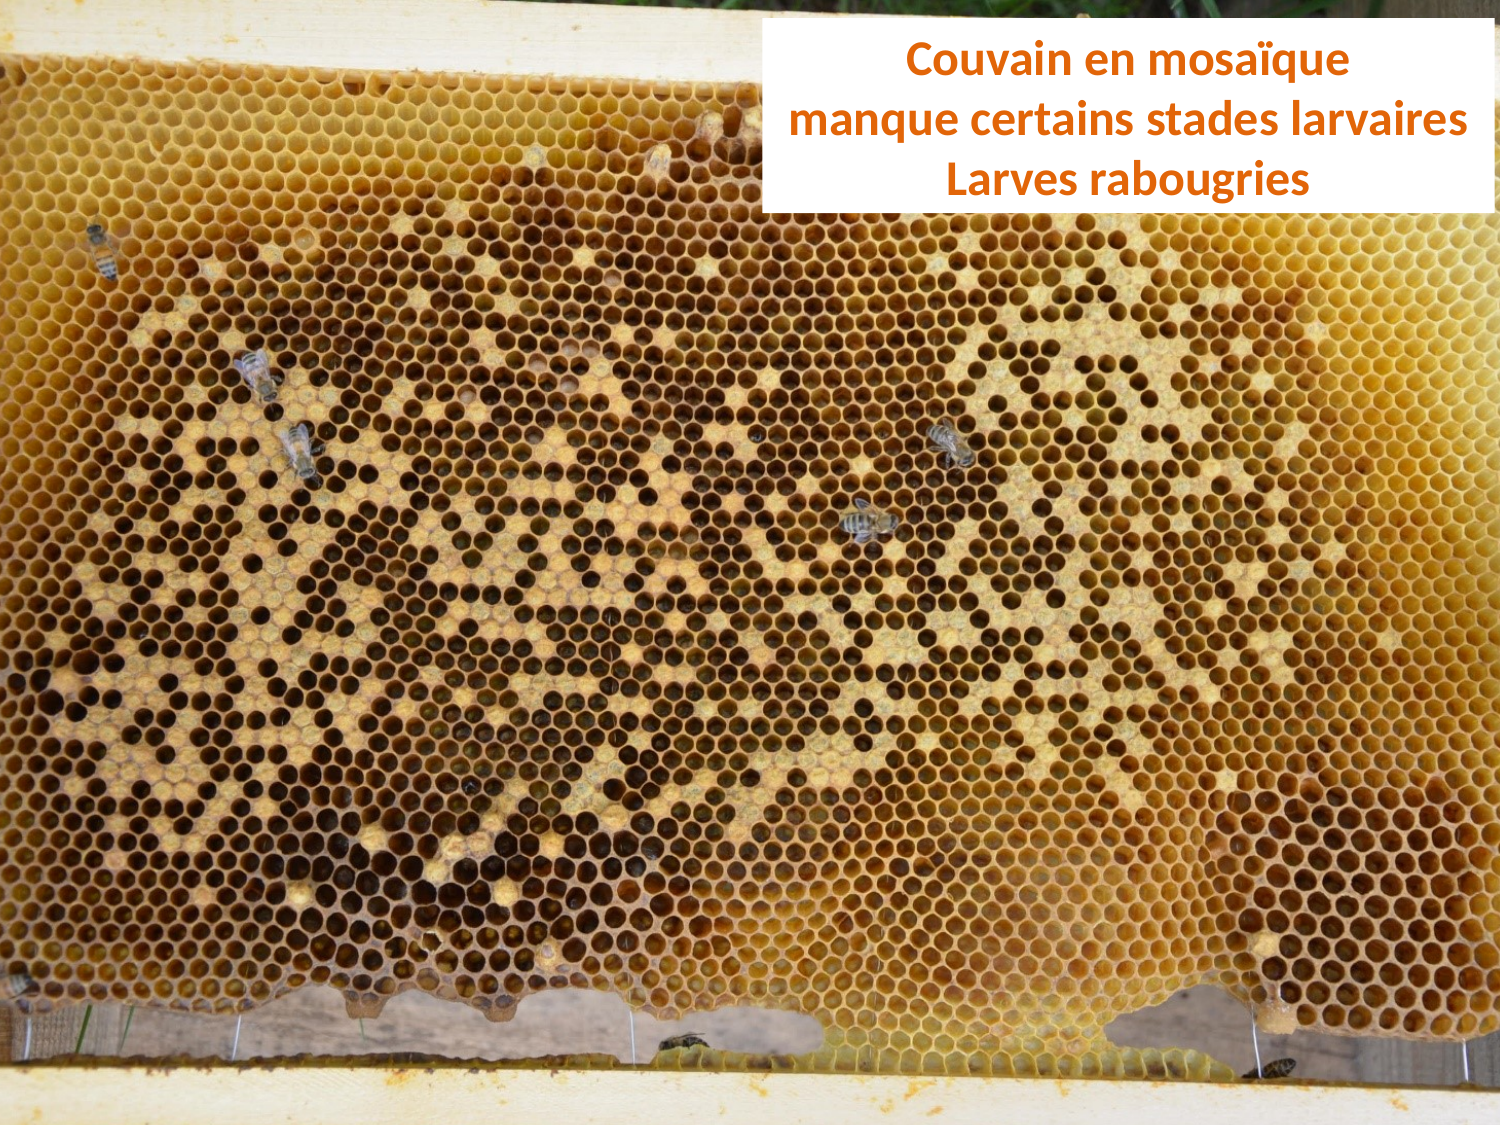

Couvain en mosaïque
manque certains stades larvaires
Larves rabougries
#